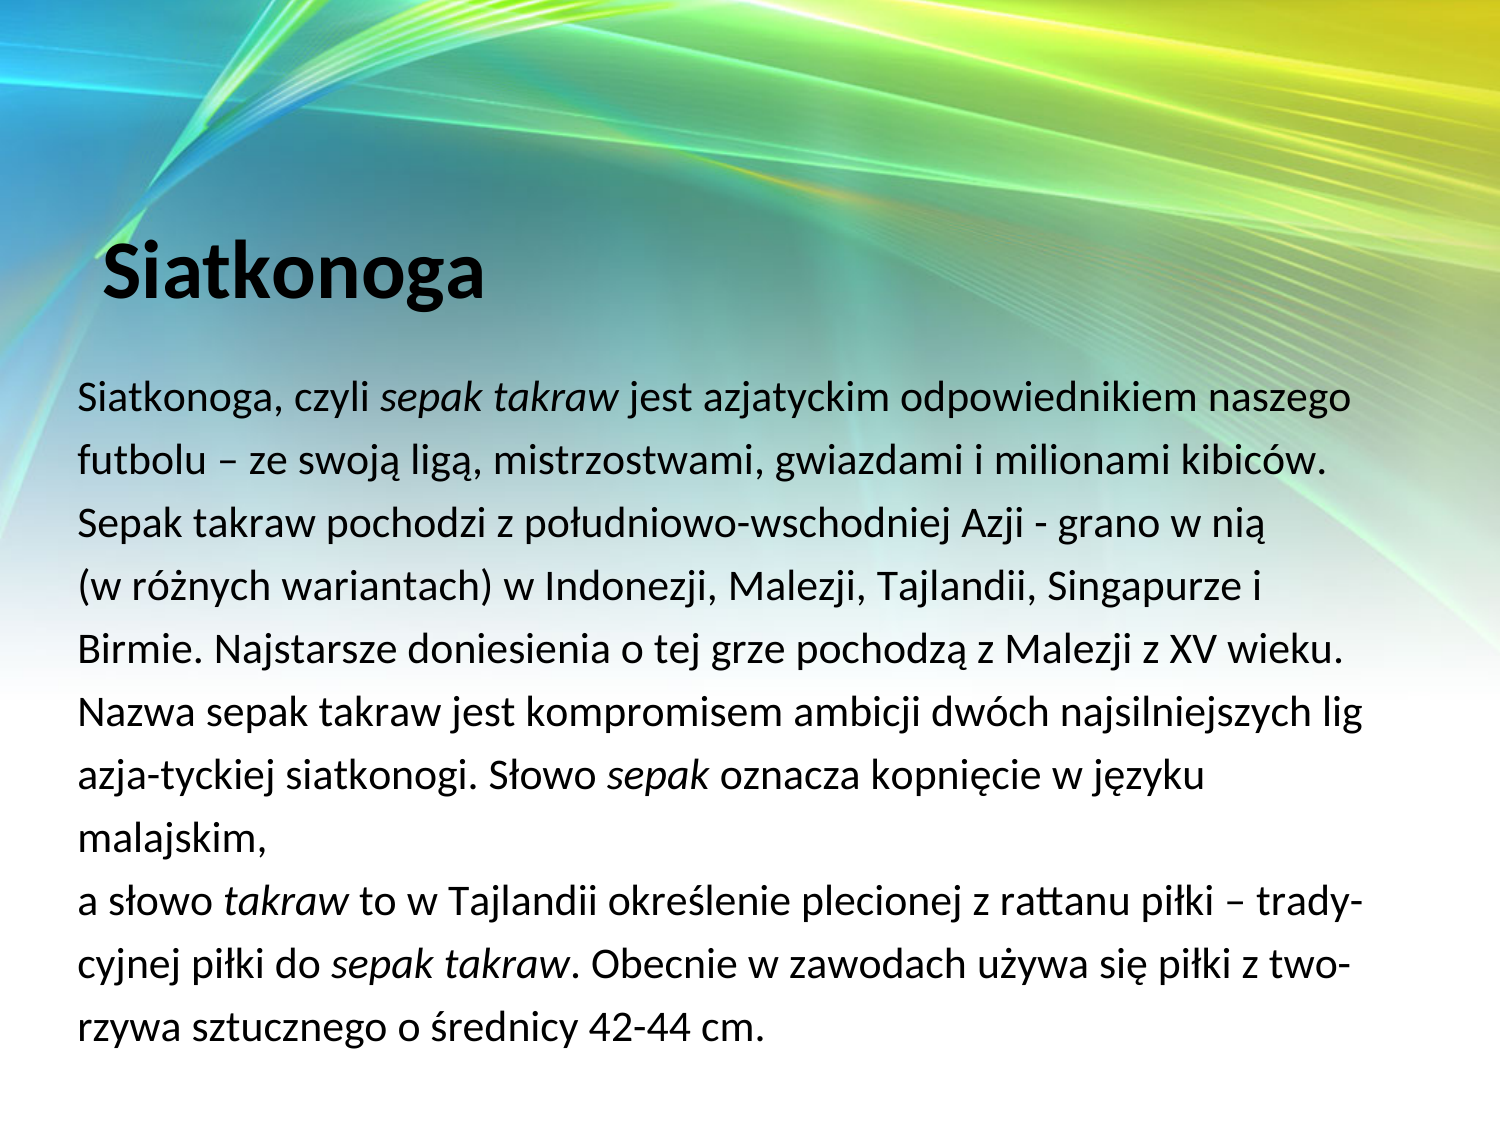

Siatkonoga
Siatkonoga, czyli sepak takraw jest azjatyckim odpowiednikiem naszego futbolu – ze swoją ligą, mistrzostwami, gwiazdami i milionami kibiców. Sepak takraw pochodzi z południowo-wschodniej Azji - grano w nią
(w różnych wariantach) w Indonezji, Malezji, Tajlandii, Singapurze i Birmie. Najstarsze doniesienia o tej grze pochodzą z Malezji z XV wieku. Nazwa sepak takraw jest kompromisem ambicji dwóch najsilniejszych lig azja-tyckiej siatkonogi. Słowo sepak oznacza kopnięcie w języku malajskim,
a słowo takraw to w Tajlandii określenie plecionej z rattanu piłki – trady-cyjnej piłki do sepak takraw. Obecnie w zawodach używa się piłki z two-rzywa sztucznego o średnicy 42-44 cm.